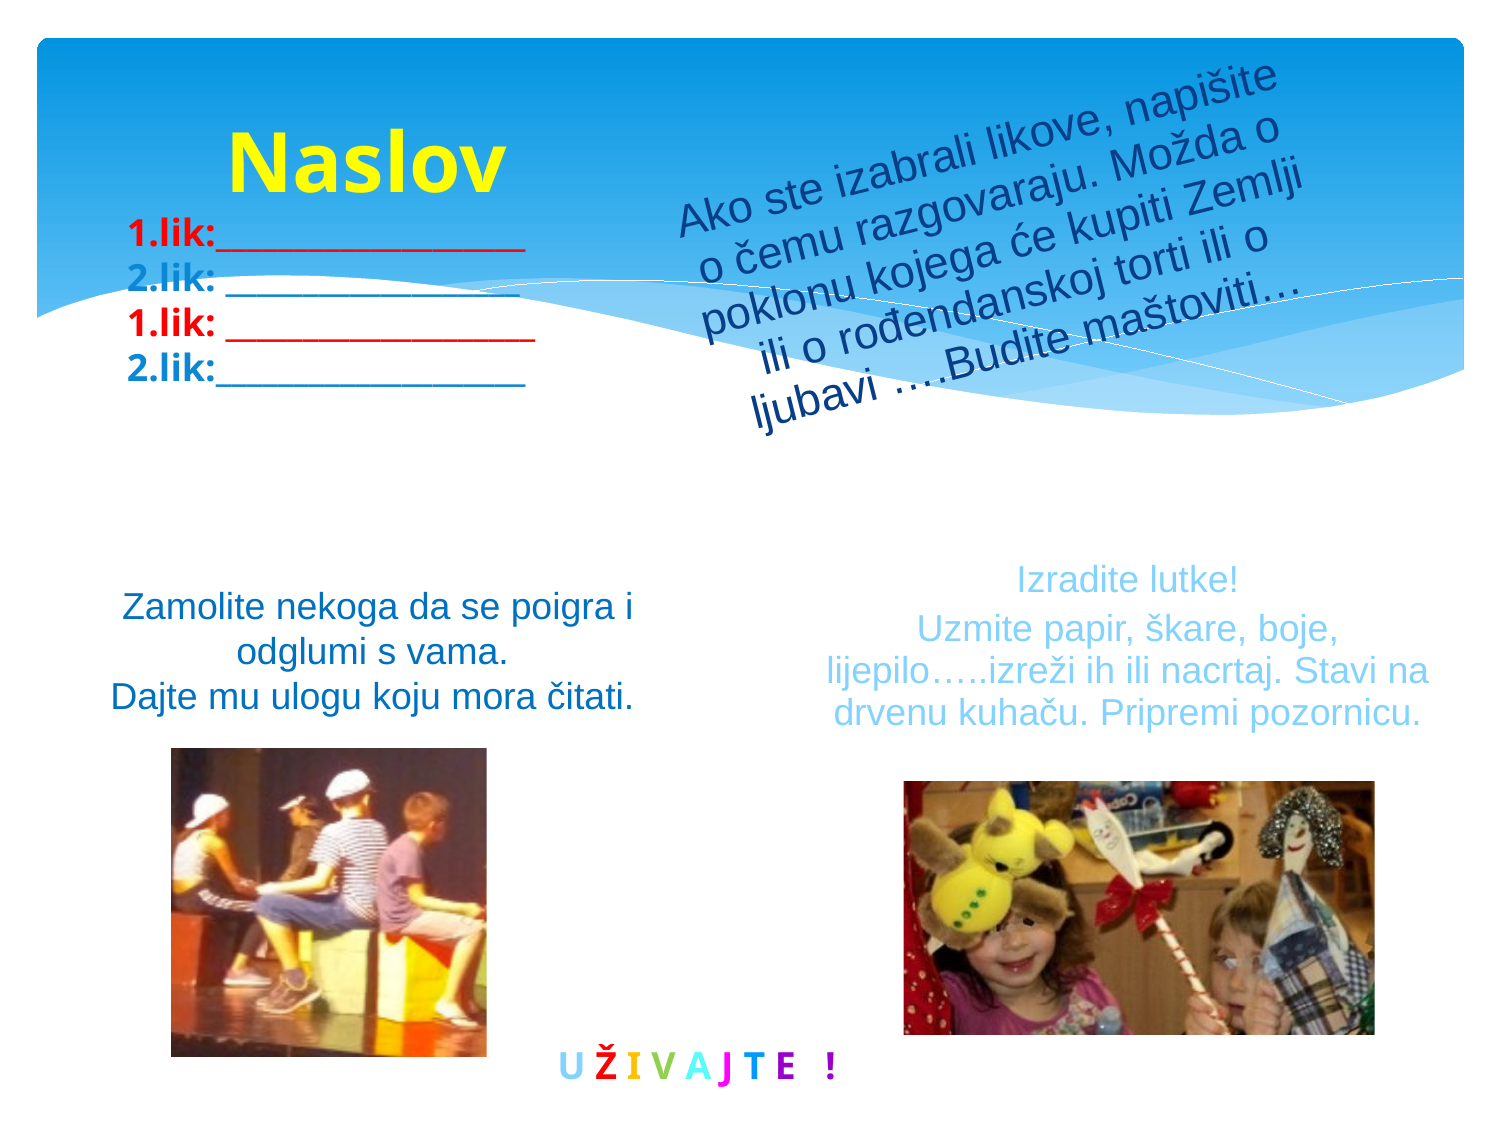

Naslov
1.lik:____________________
2.lik: ___________________
1.lik: ____________________
2.lik:____________________
Ako ste izabrali likove, napišite o čemu razgovaraju. Možda o poklonu kojega će kupiti Zemlji ili o rođendanskoj torti ili o ljubavi ….Budite maštoviti…
Izradite lutke!
Uzmite papir, škare, boje, lijepilo…..izreži ih ili nacrtaj. Stavi na drvenu kuhaču. Pripremi pozornicu.
Zamolite nekoga da se poigra i odglumi s vama.
Dajte mu ulogu koju mora čitati.
U Ž I V A J T E !